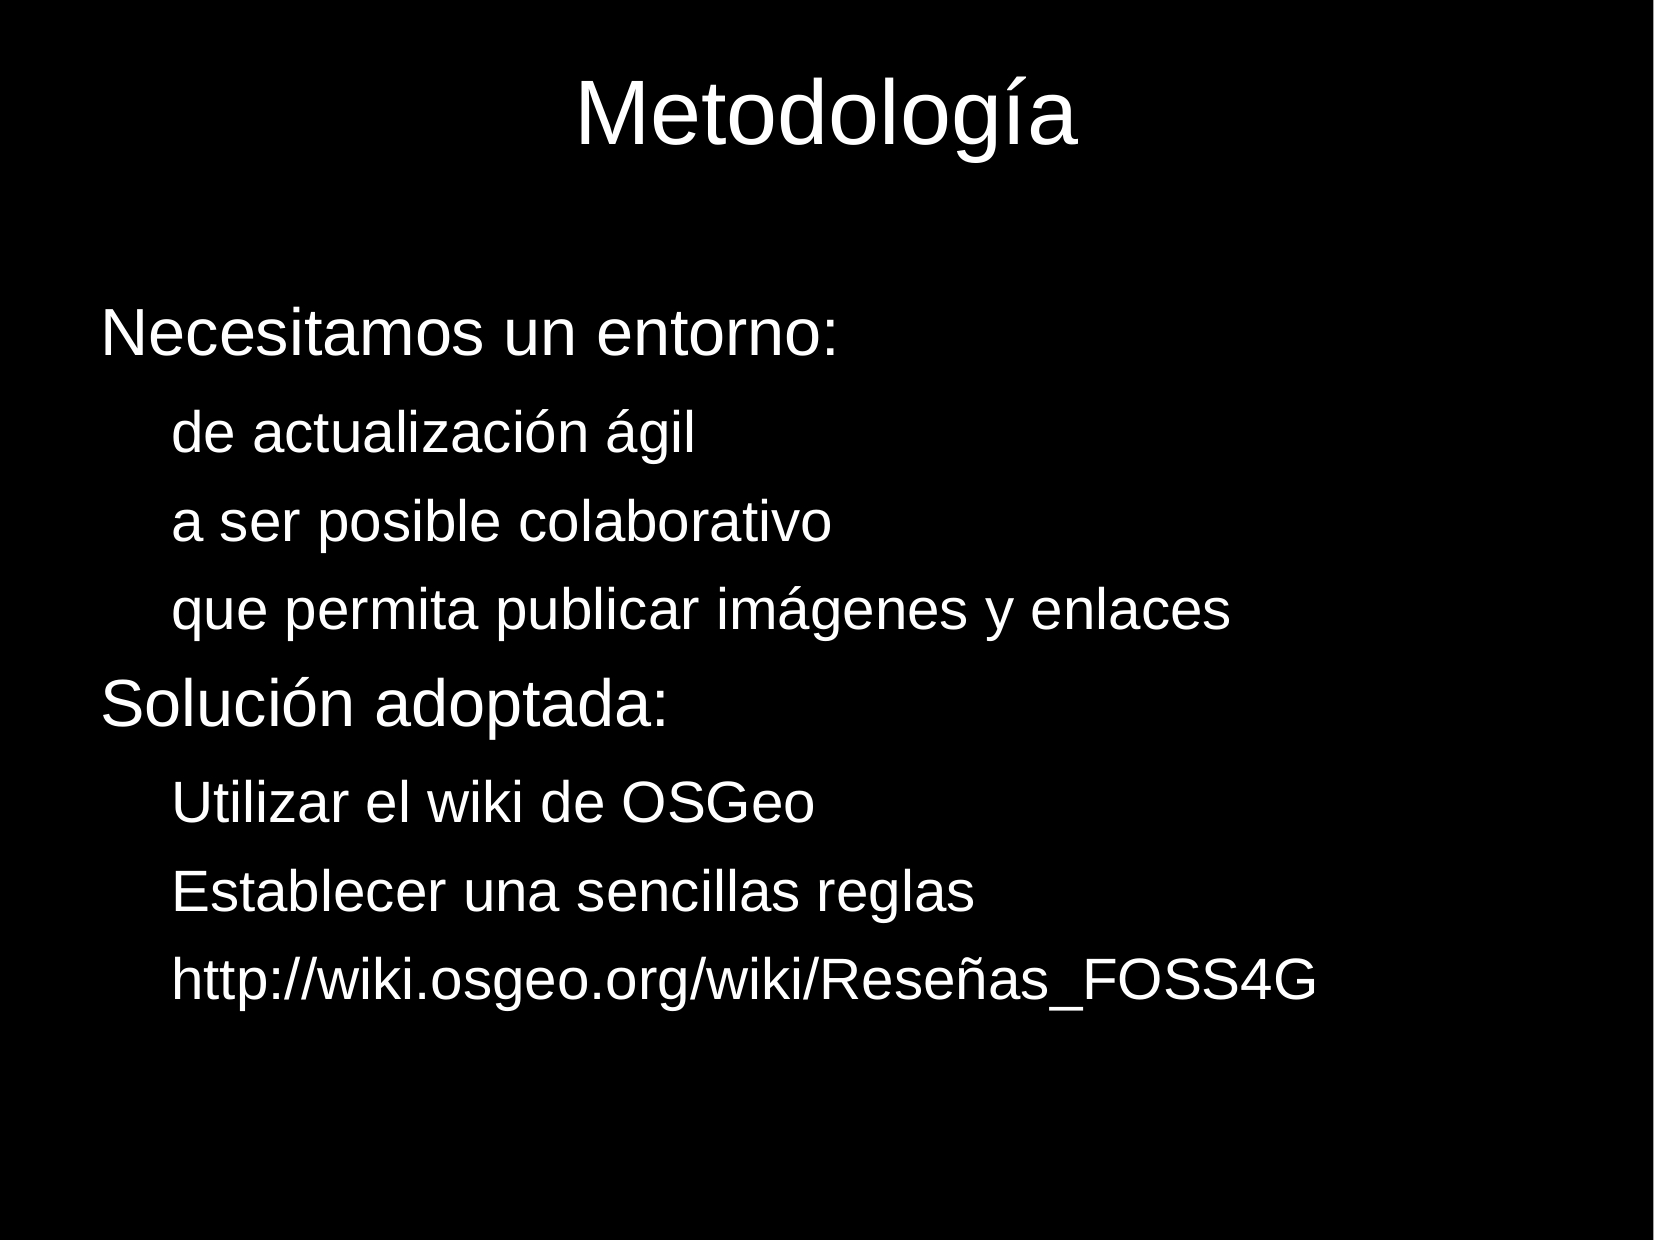

# Metodología
Necesitamos un entorno:
de actualización ágil
a ser posible colaborativo
que permita publicar imágenes y enlaces
Solución adoptada:
Utilizar el wiki de OSGeo
Establecer una sencillas reglas
http://wiki.osgeo.org/wiki/Reseñas_FOSS4G